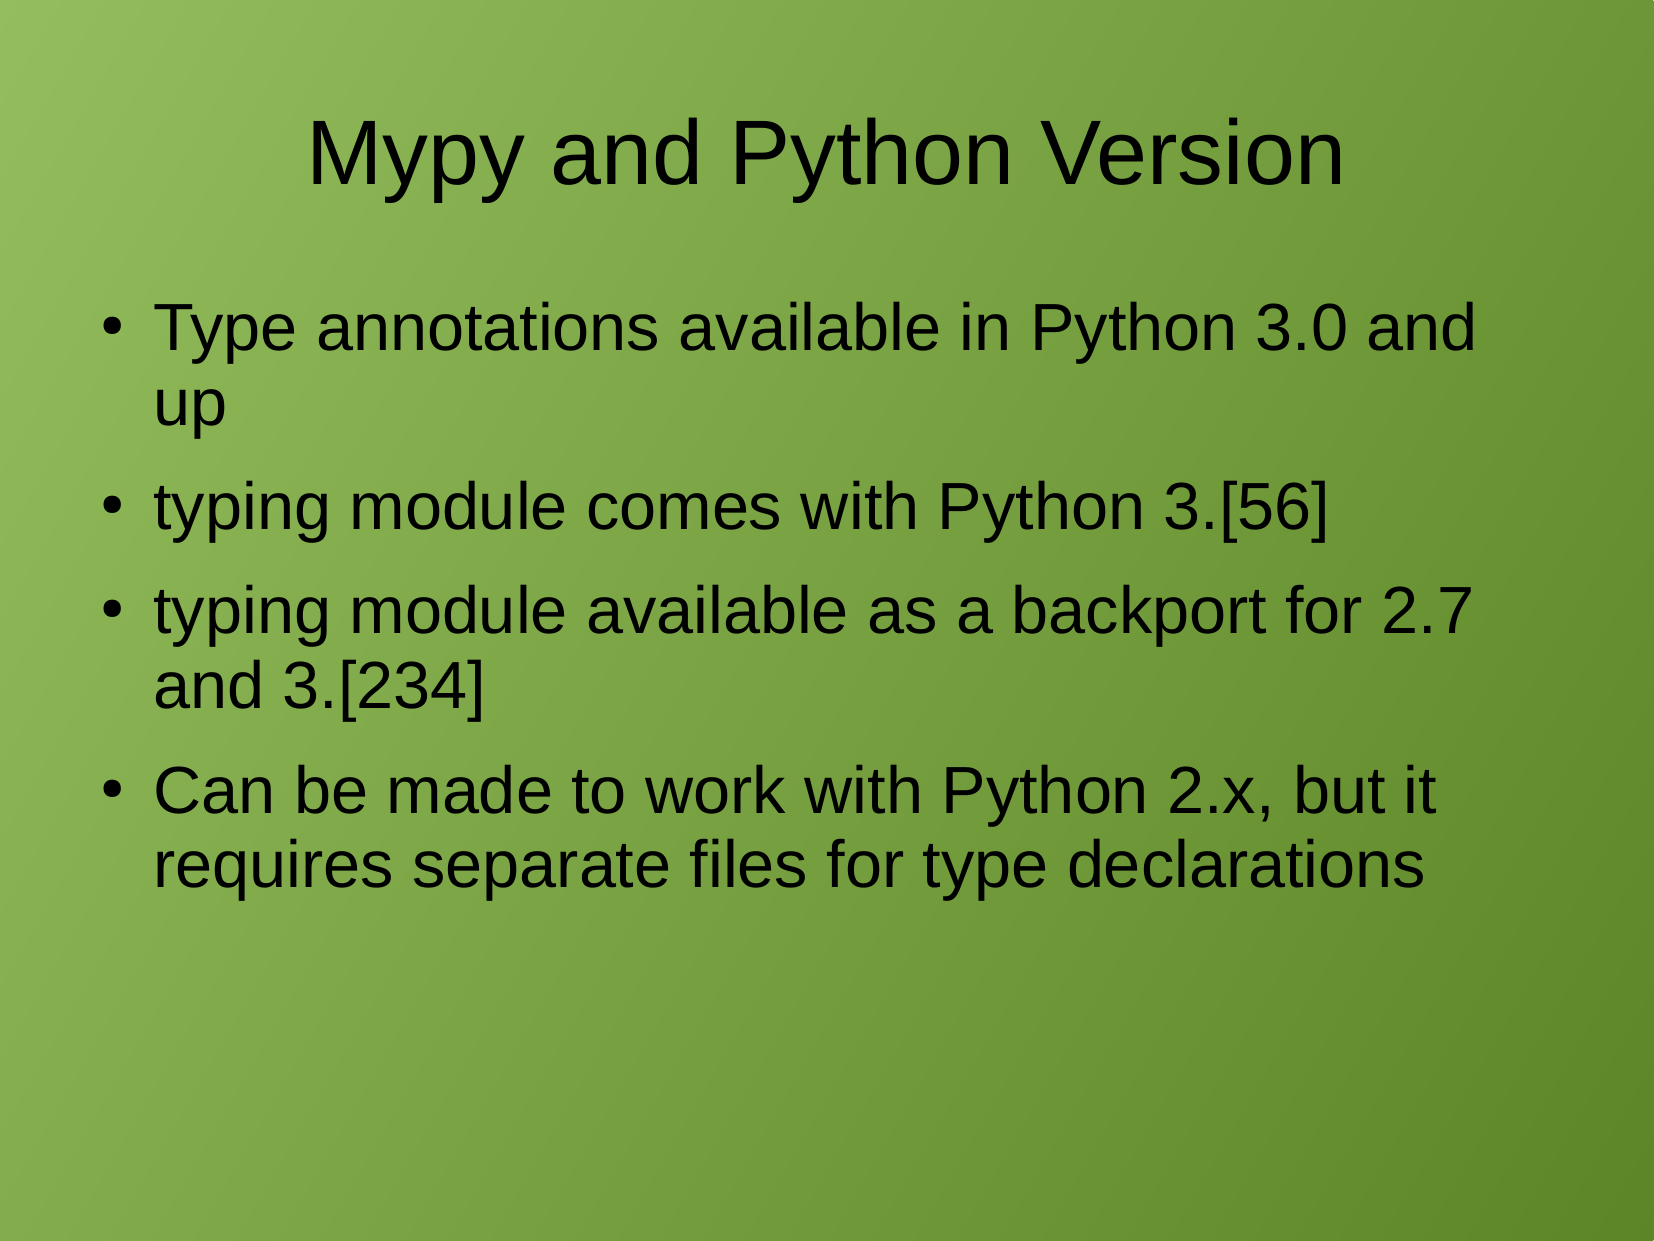

# Mypy and Python Version
Type annotations available in Python 3.0 and up
typing module comes with Python 3.[56]
typing module available as a backport for 2.7 and 3.[234]
Can be made to work with Python 2.x, but it requires separate files for type declarations